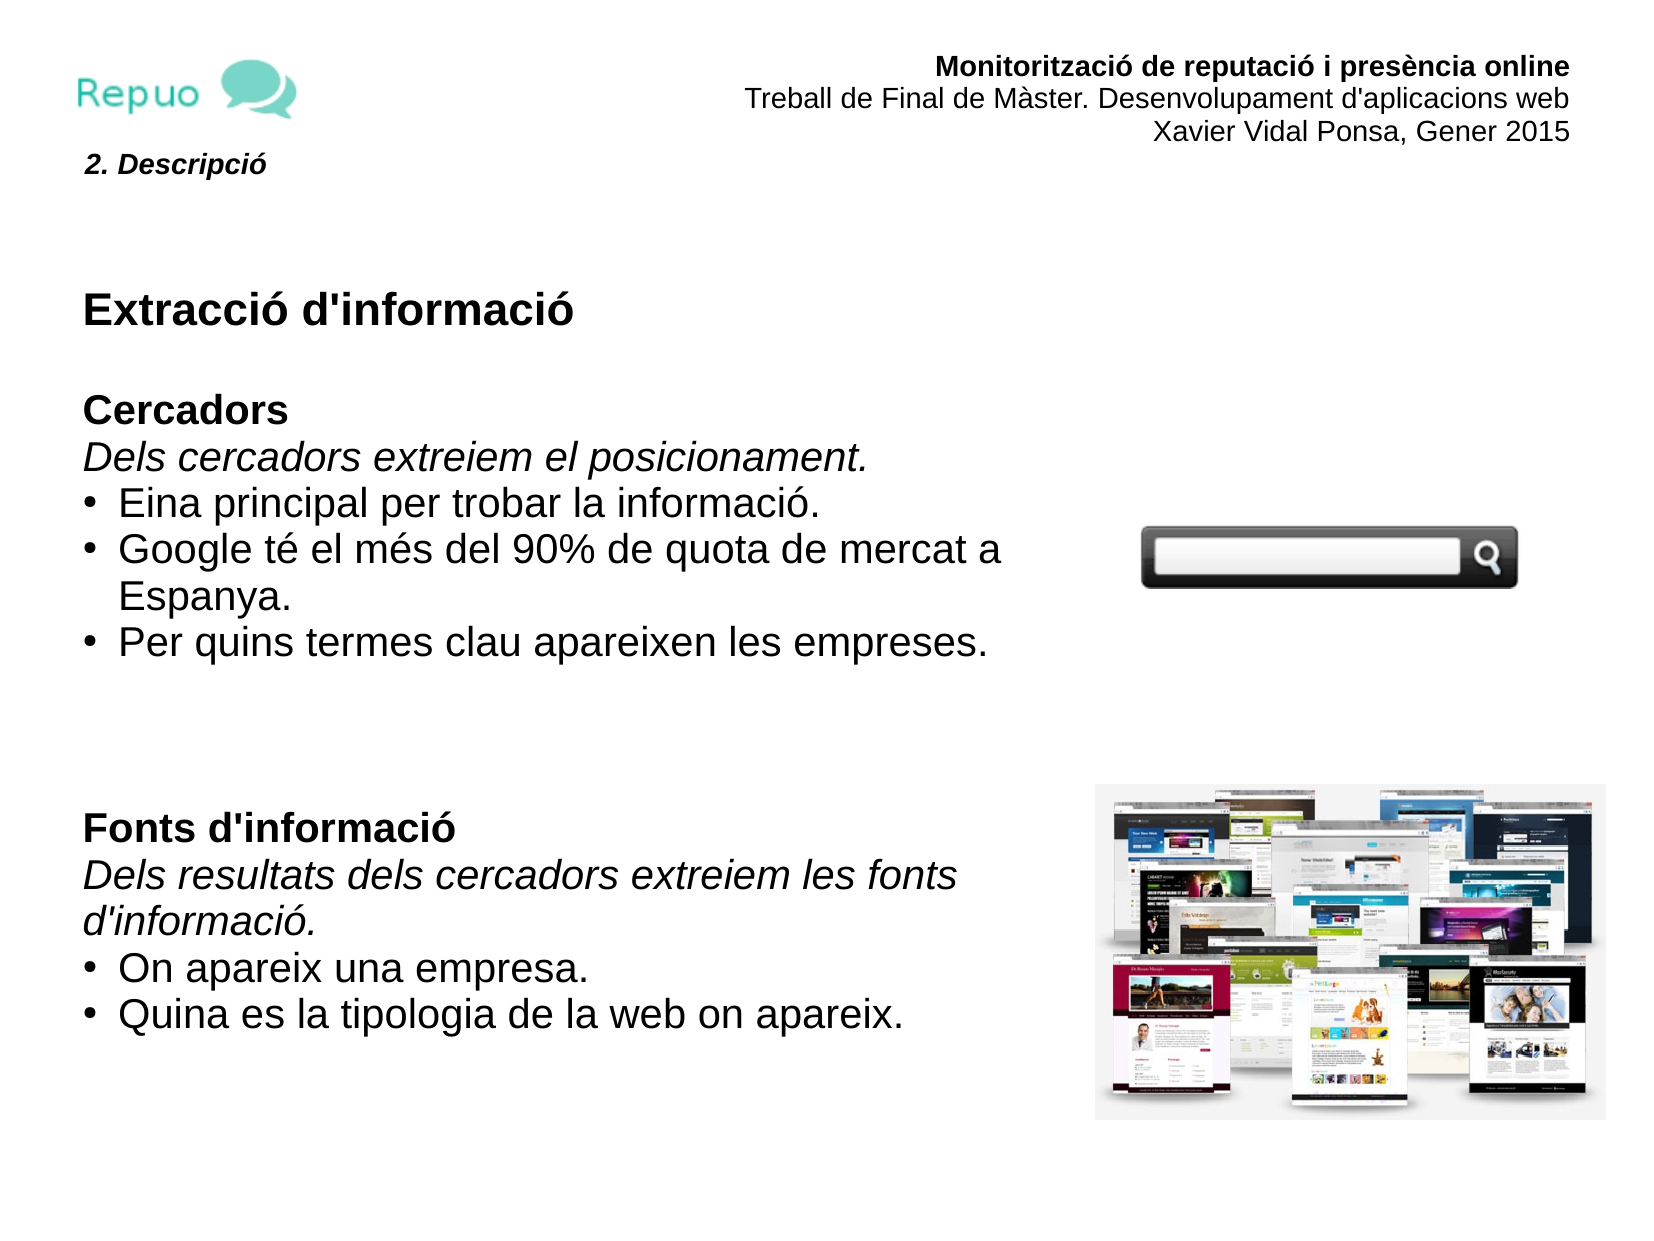

# Monitorització de reputació i presència online Treball de Final de Màster. Desenvolupament d'aplicacions web Xavier Vidal Ponsa, Gener 2015 2. Descripció
Extracció d'informació
Cercadors
Dels cercadors extreiem el posicionament.
Eina principal per trobar la informació.
Google té el més del 90% de quota de mercat a Espanya.
Per quins termes clau apareixen les empreses.
Fonts d'informació
Dels resultats dels cercadors extreiem les fonts d'informació.
On apareix una empresa.
Quina es la tipologia de la web on apareix.